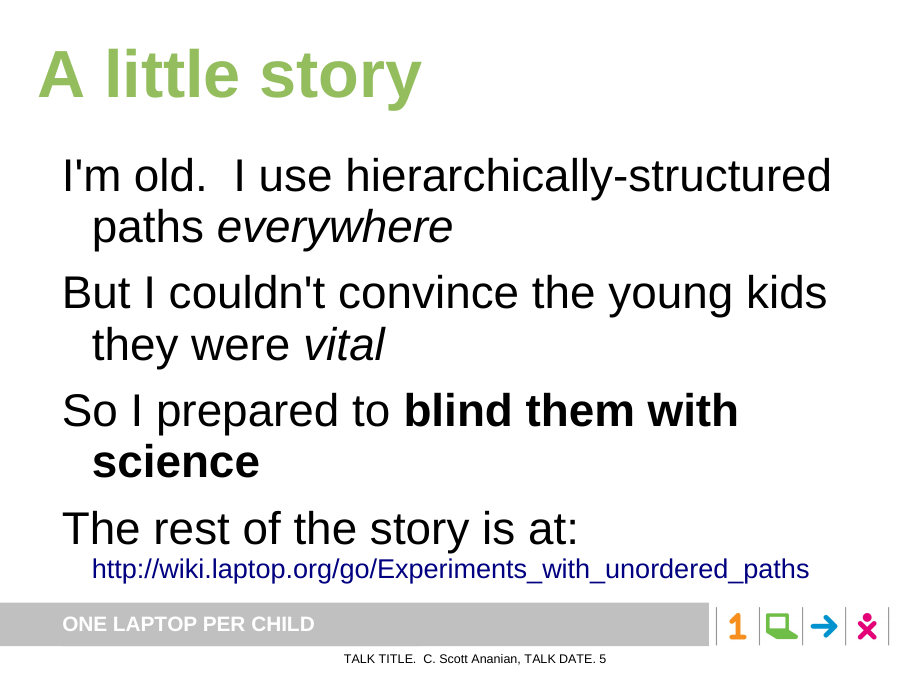

# A little story
I'm old. I use hierarchically-structured paths everywhere
But I couldn't convince the young kids they were vital
So I prepared to blind them with science
The rest of the story is at:http://wiki.laptop.org/go/Experiments_with_unordered_paths